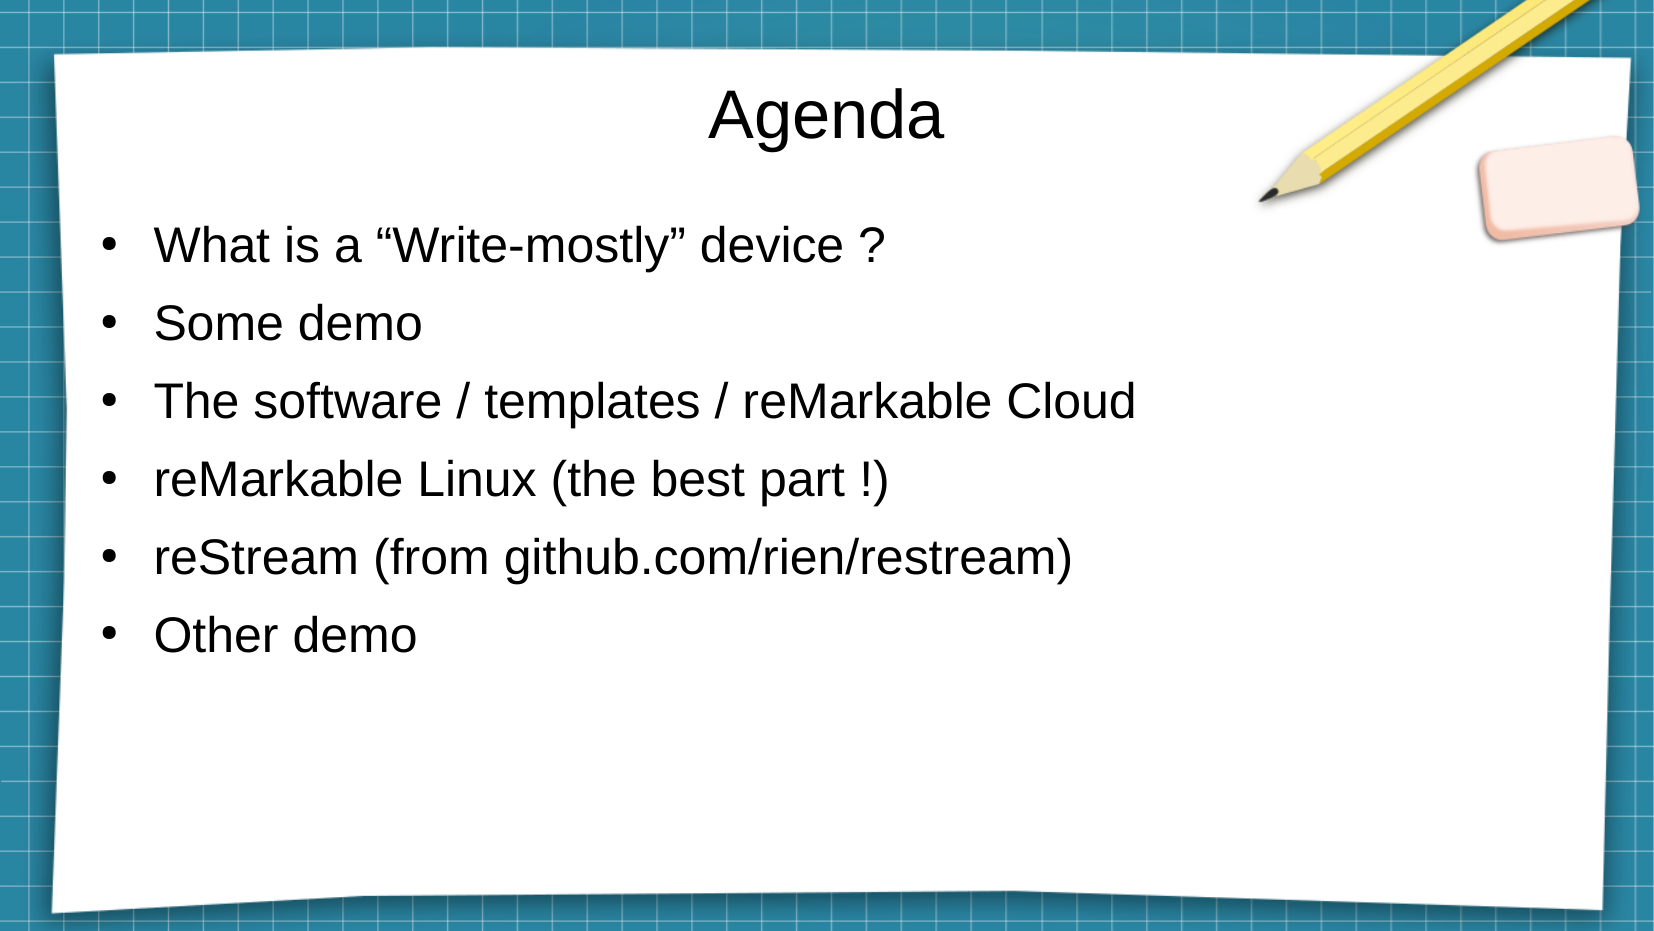

# Agenda
What is a “Write-mostly” device ?
Some demo
The software / templates / reMarkable Cloud
reMarkable Linux (the best part !)
reStream (from github.com/rien/restream)
Other demo